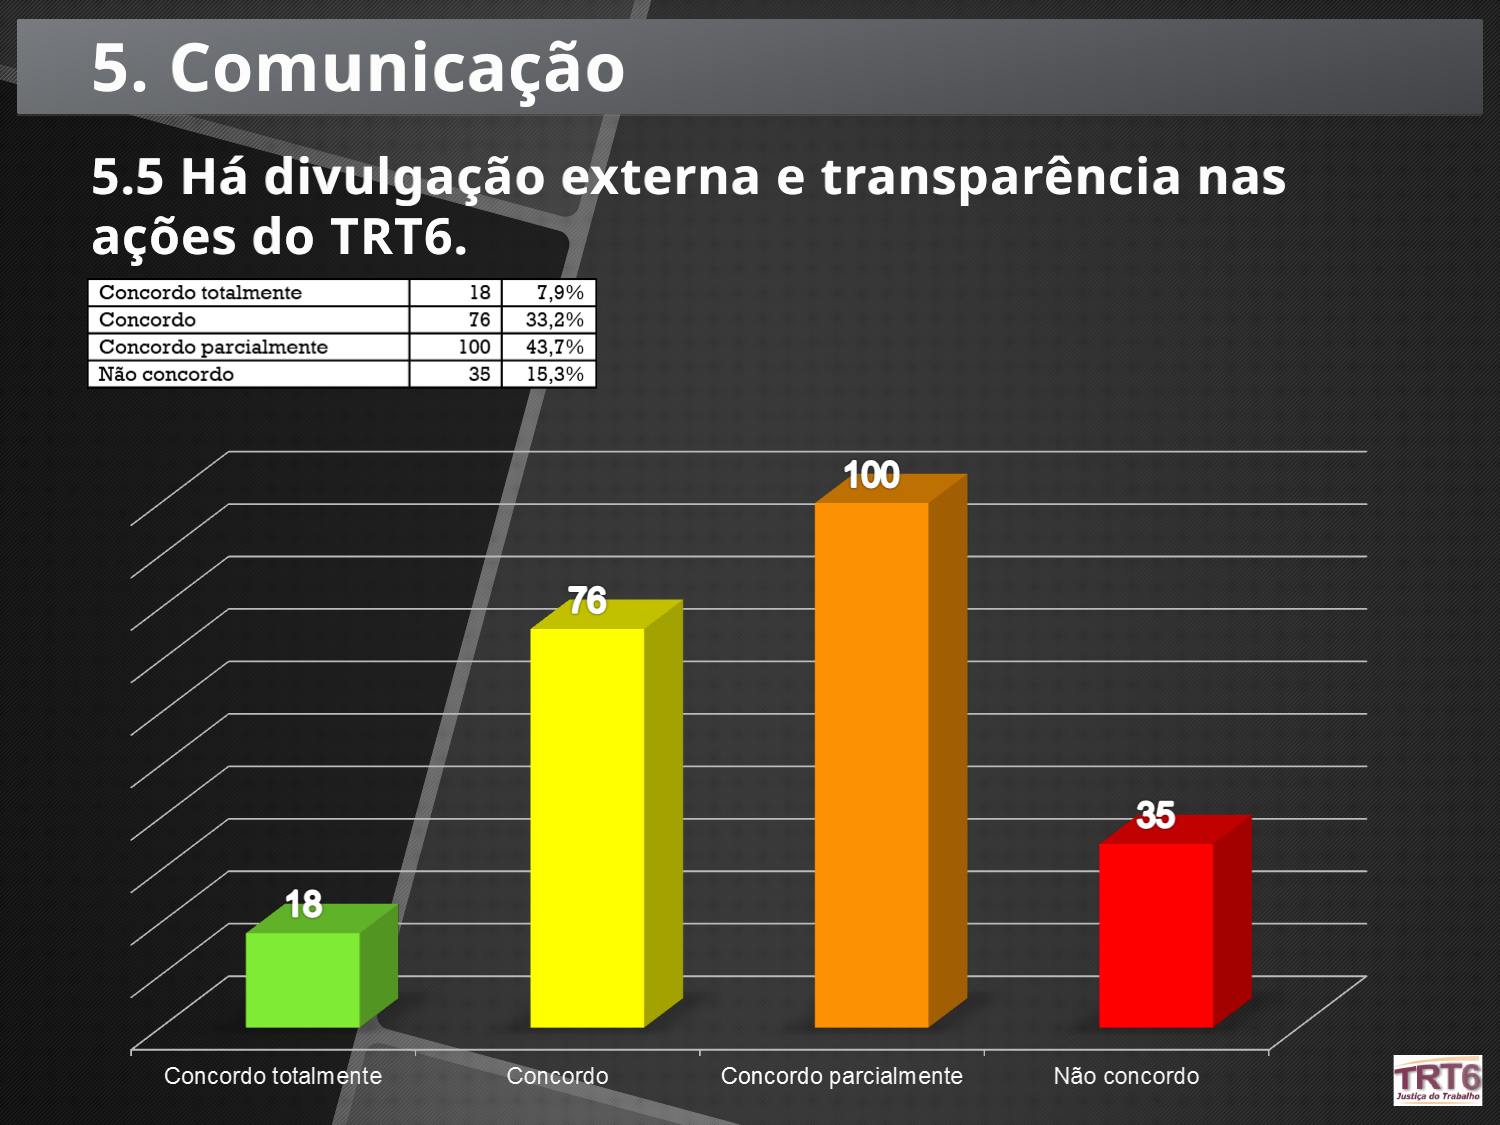

5. Comunicação
5.5 Há divulgação externa e transparência nas ações do TRT6.